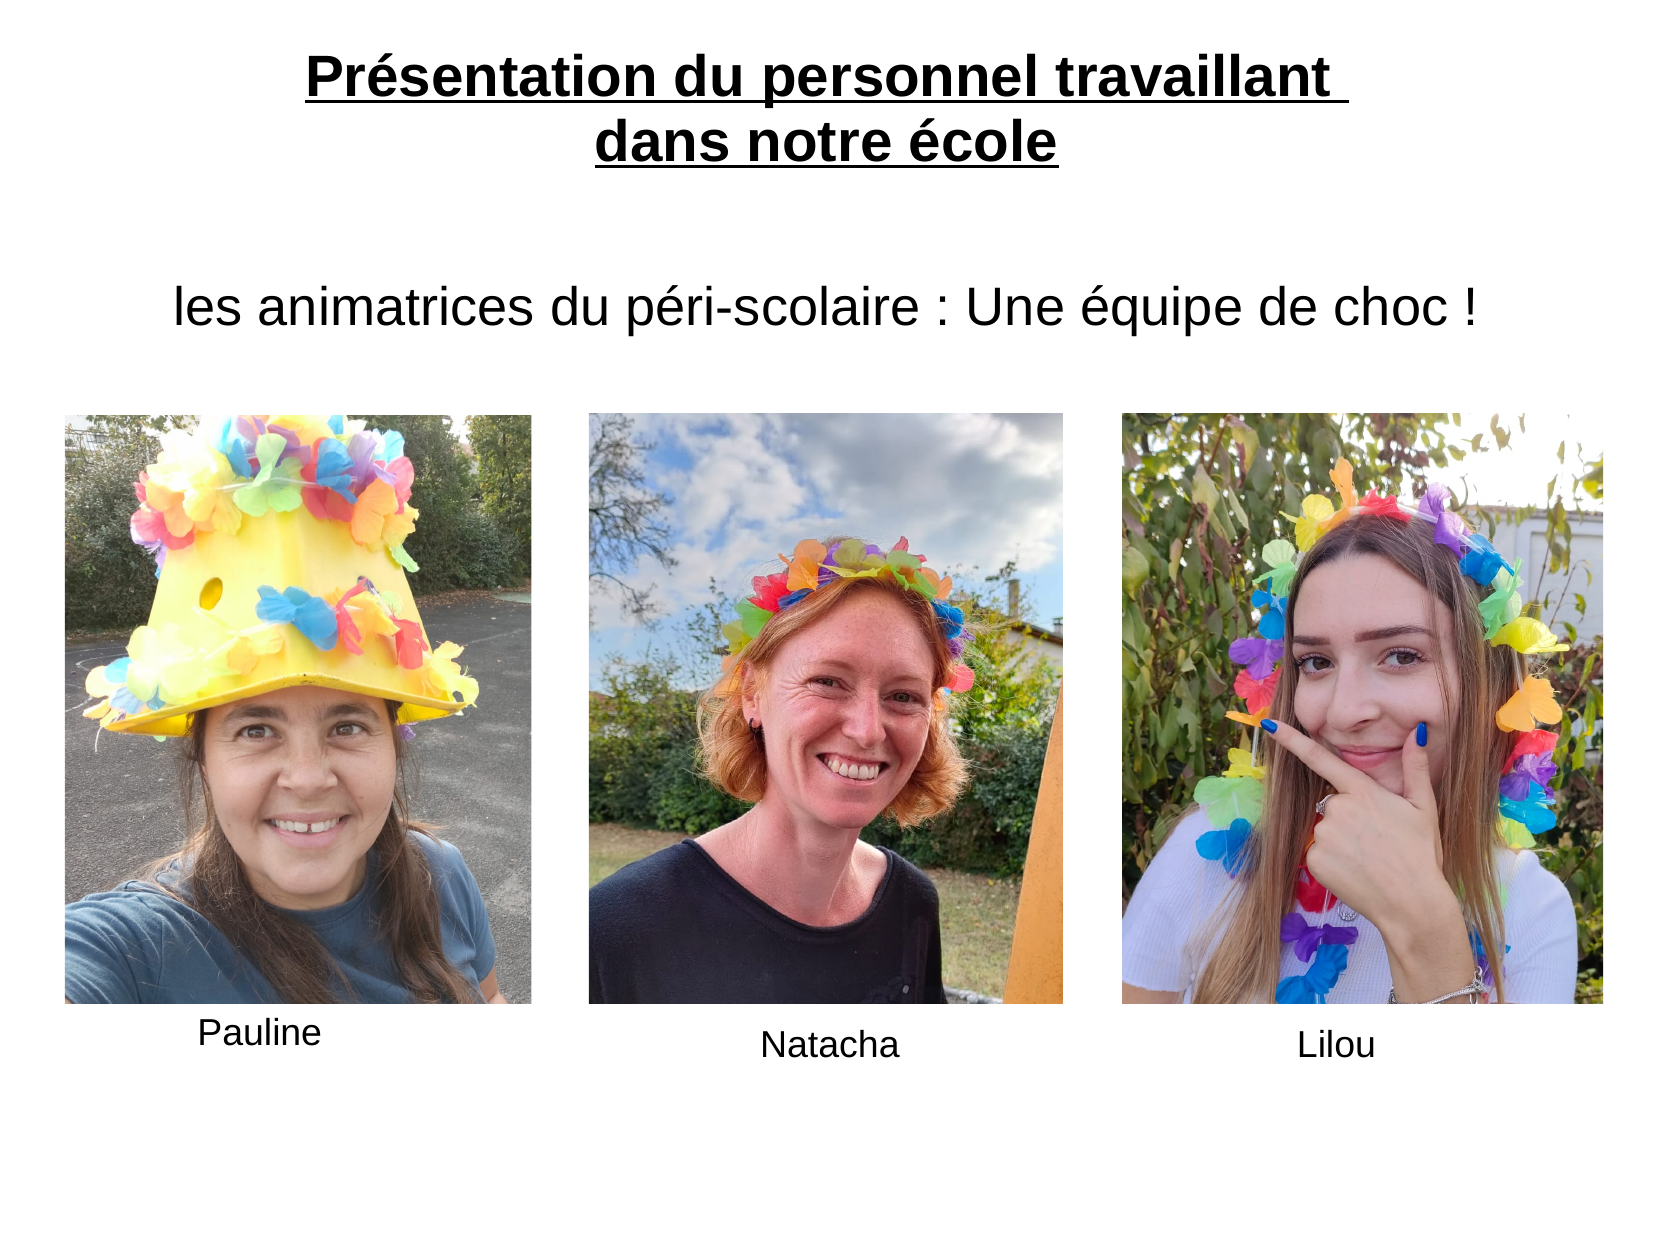

# Présentation du personnel travaillant dans notre école les animatrices du péri-scolaire : Une équipe de choc !
Pauline
 Natacha Lilou